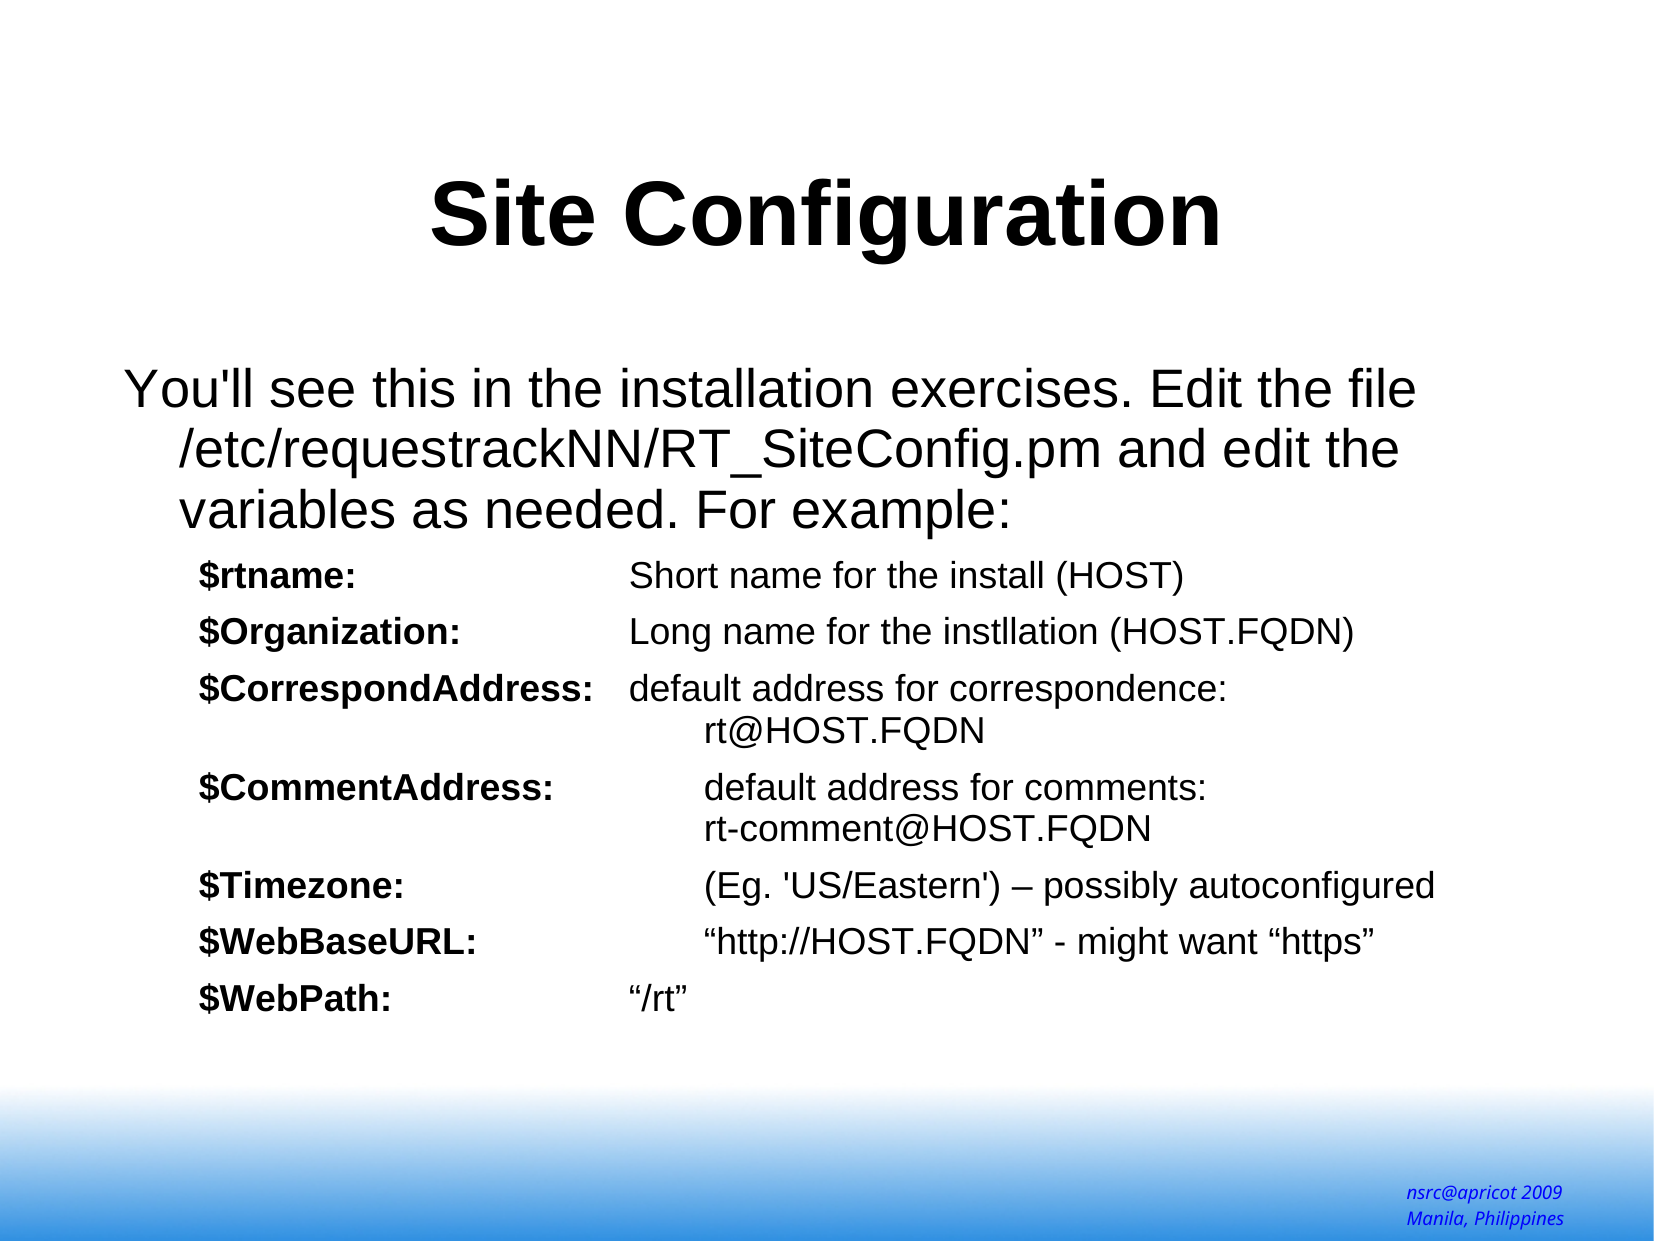

# Site Configuration
You'll see this in the installation exercises. Edit the file
/etc/requestrackNN/RT_SiteConfig.pm and edit the variables as needed. For example:
$rtname: 				Short name for the install (HOST)
$Organization: 			Long name for the instllation (HOST.FQDN)
$CorrespondAddress: 	default address for correspondence:
							rt@HOST.FQDN
$CommentAddress: 		default address for comments:
							rt-comment@HOST.FQDN
$Timezone: 				(Eg. 'US/Eastern') – possibly autoconfigured
$WebBaseURL: 			“http://HOST.FQDN” - might want “https”
$WebPath: 				“/rt”